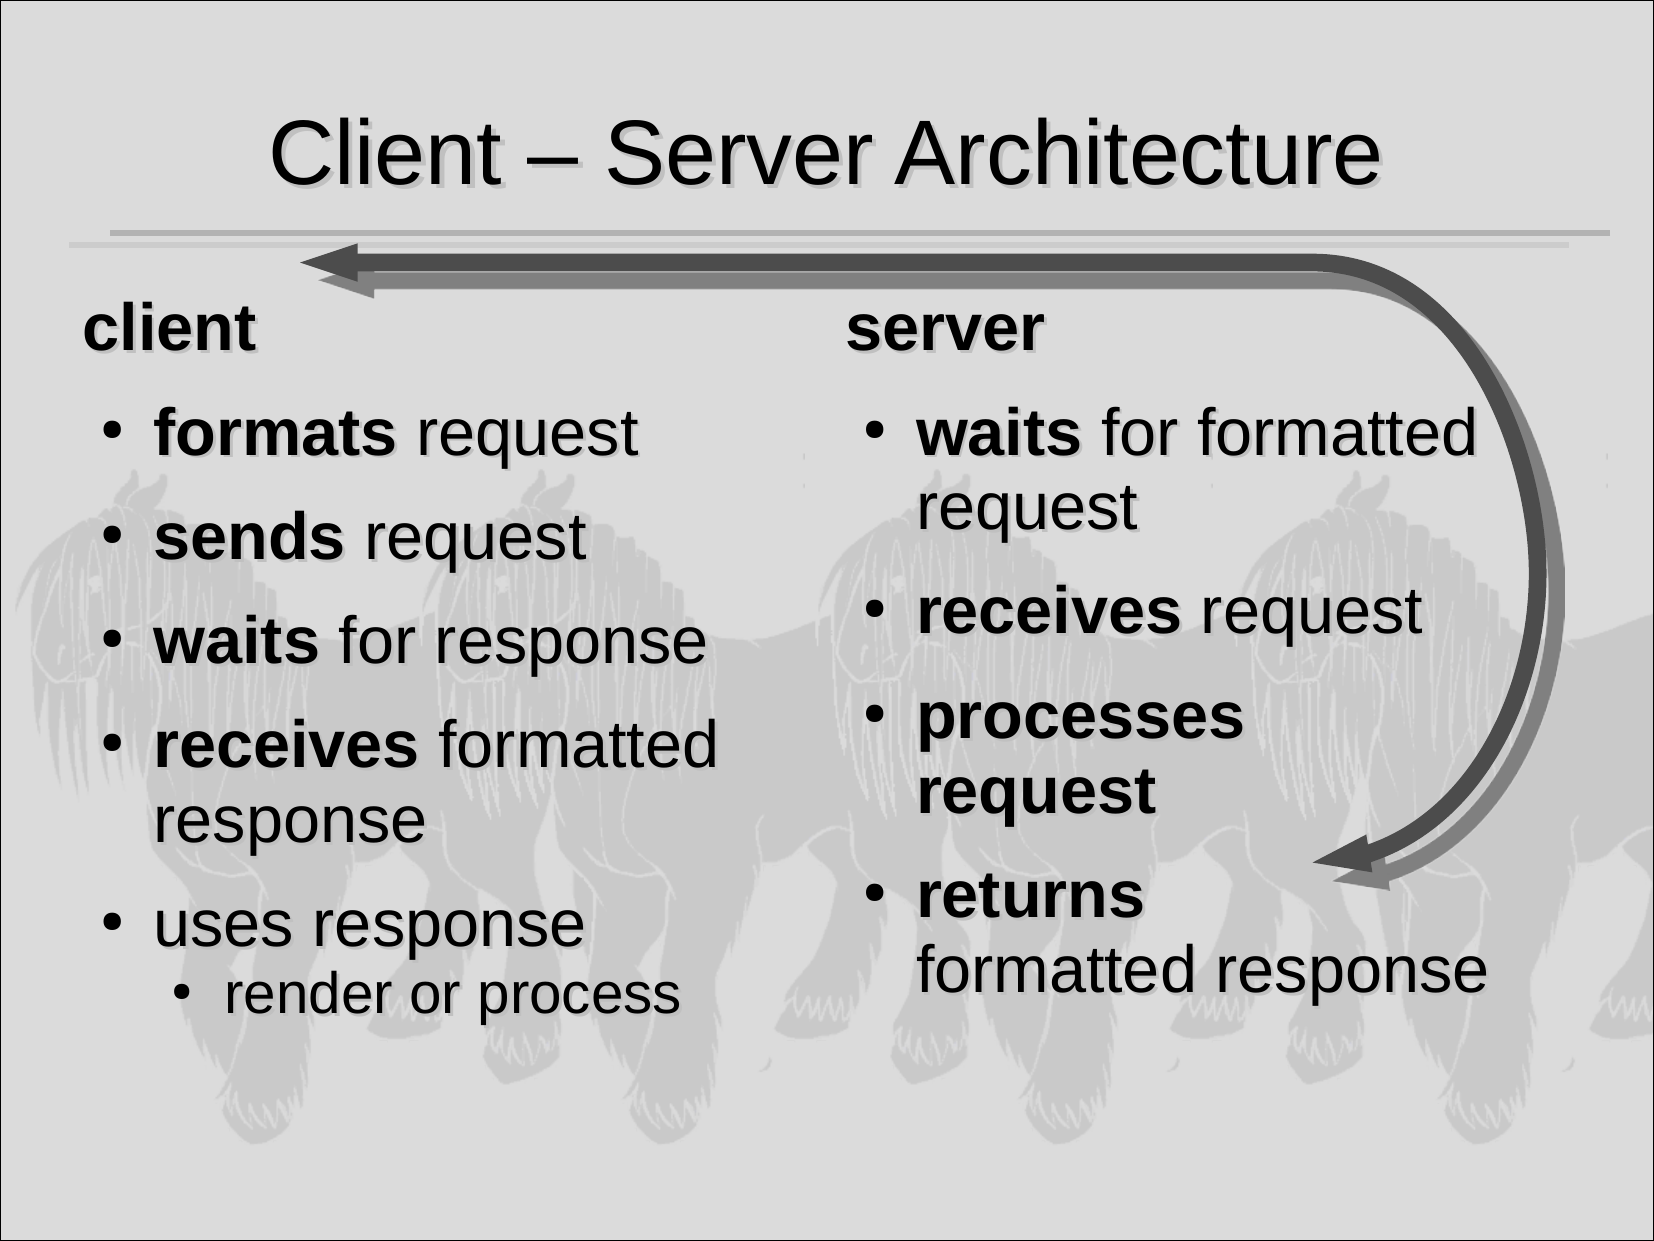

# Client – Server Architecture
client
formats request
sends request
waits for response
receives formatted response
uses response
render or process
server
waits for formatted request
receives request
processes
request
returns
formatted response